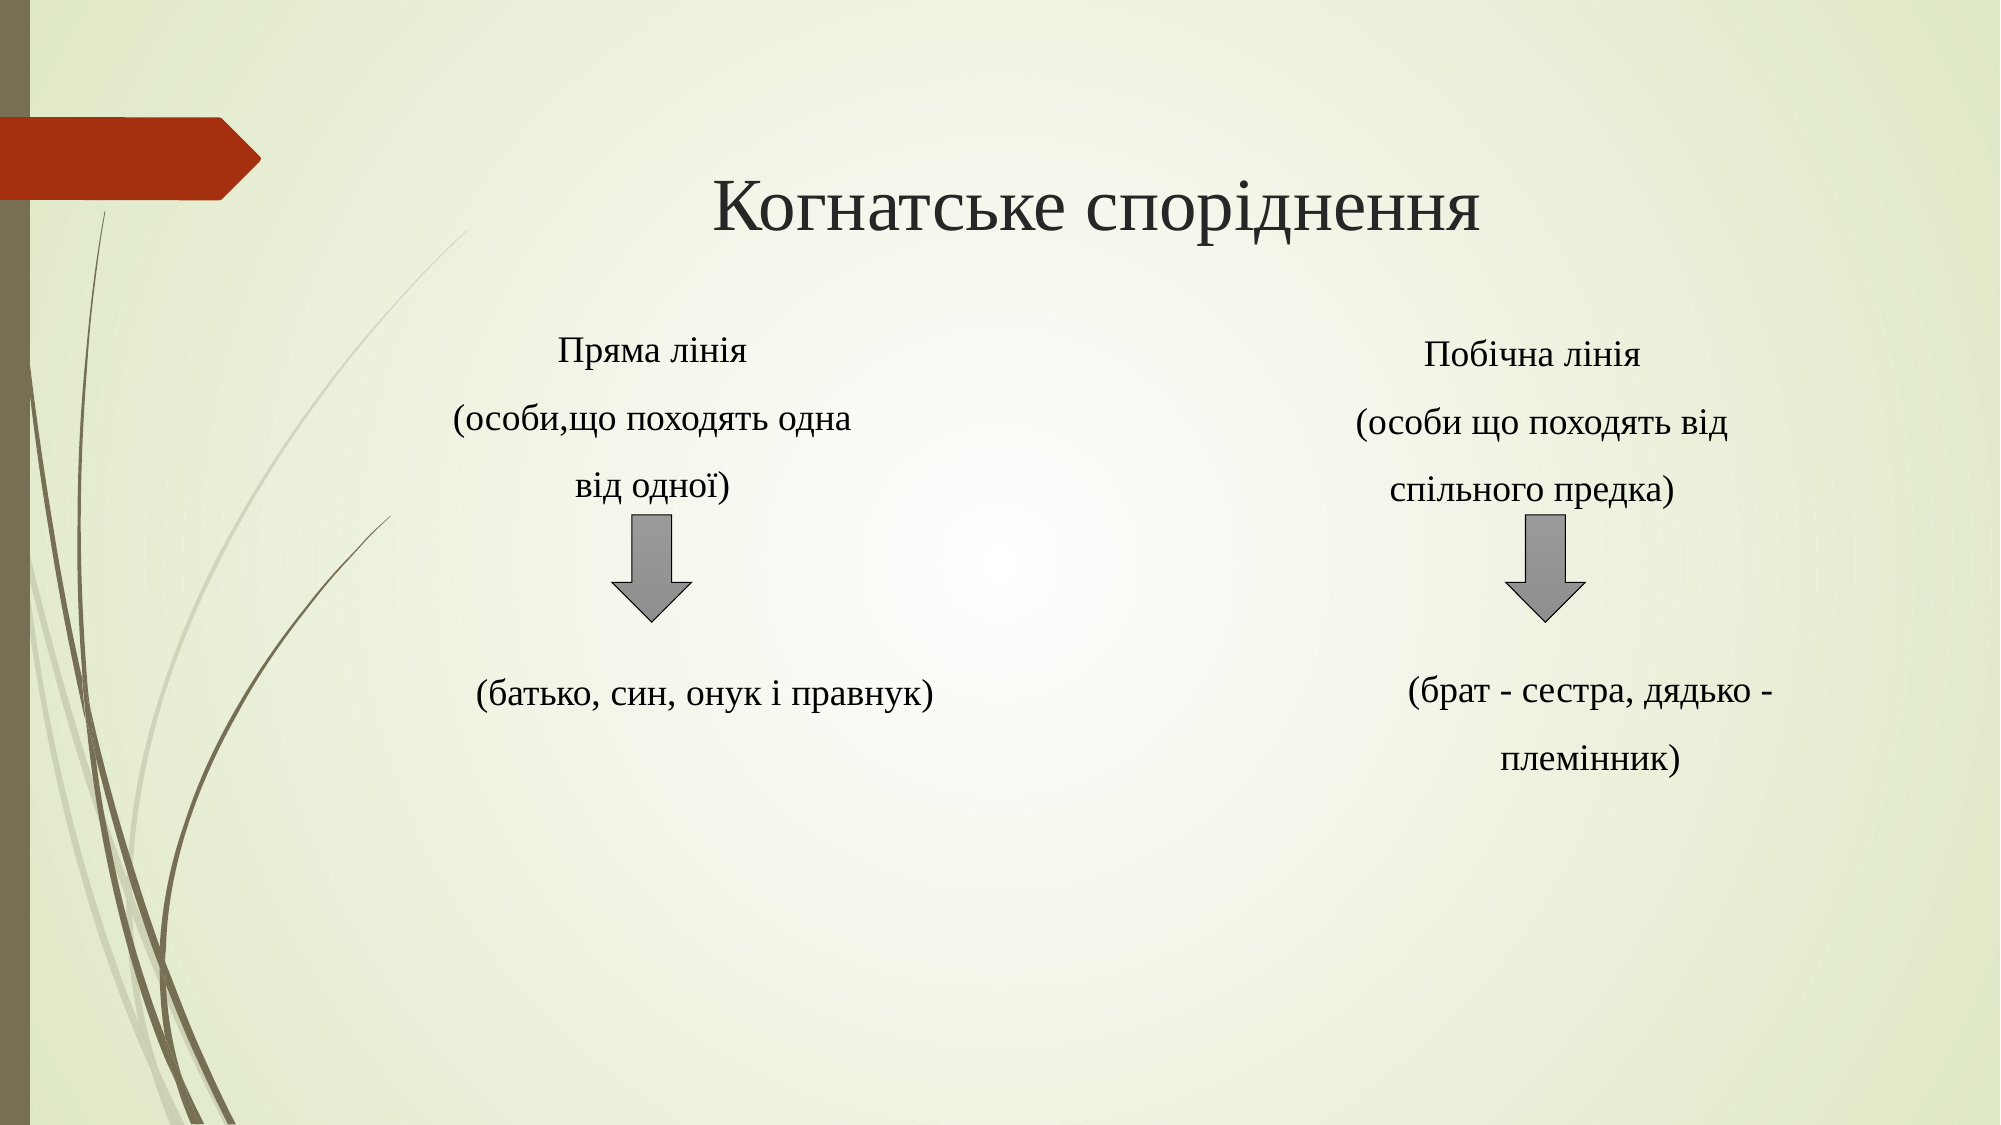

# Когнатське споріднення
Пряма лінія
(особи,що походять одна від одної)
Побічна лінія
 (особи що походять від спільного предка)
(брат - сестра, дядько - племінник)
(батько, син, онук і правнук)